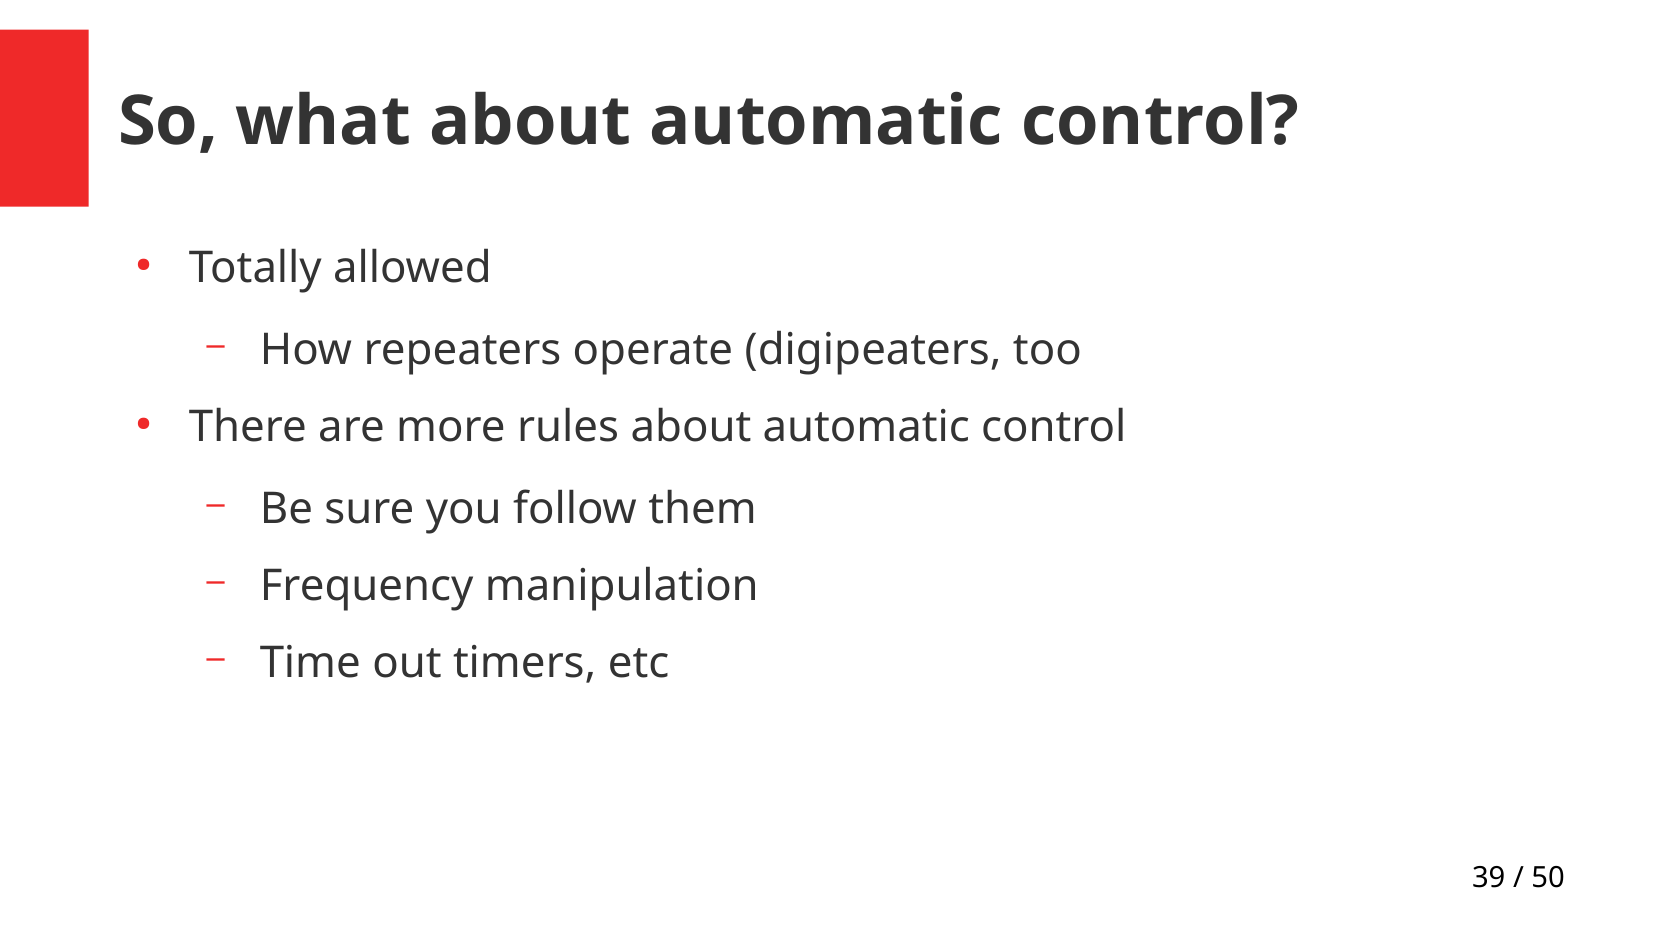

# So, what about automatic control?
Totally allowed
How repeaters operate (digipeaters, too
There are more rules about automatic control
Be sure you follow them
Frequency manipulation
Time out timers, etc
39